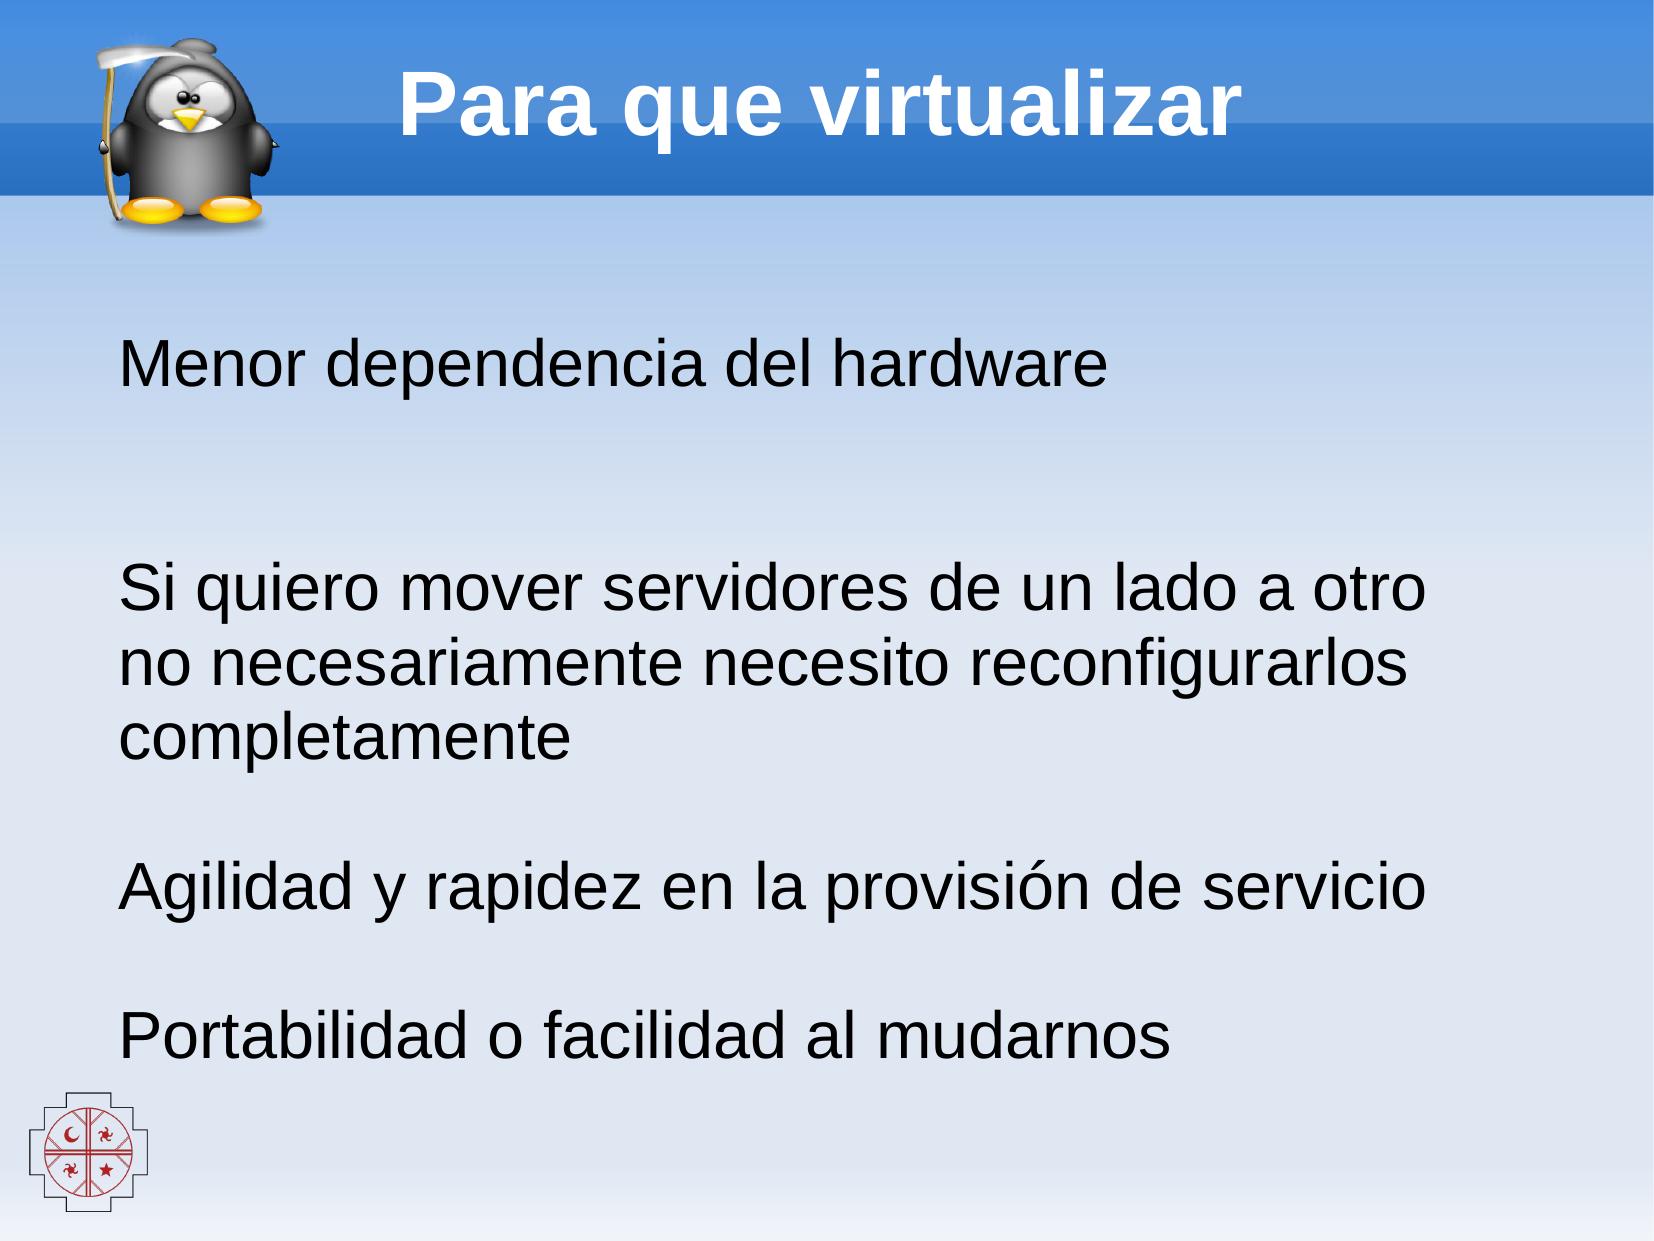

# Para que virtualizar
Menor dependencia del hardware
Si quiero mover servidores de un lado a otro
no necesariamente necesito reconfigurarlos
completamente
Agilidad y rapidez en la provisión de servicio
Portabilidad o facilidad al mudarnos